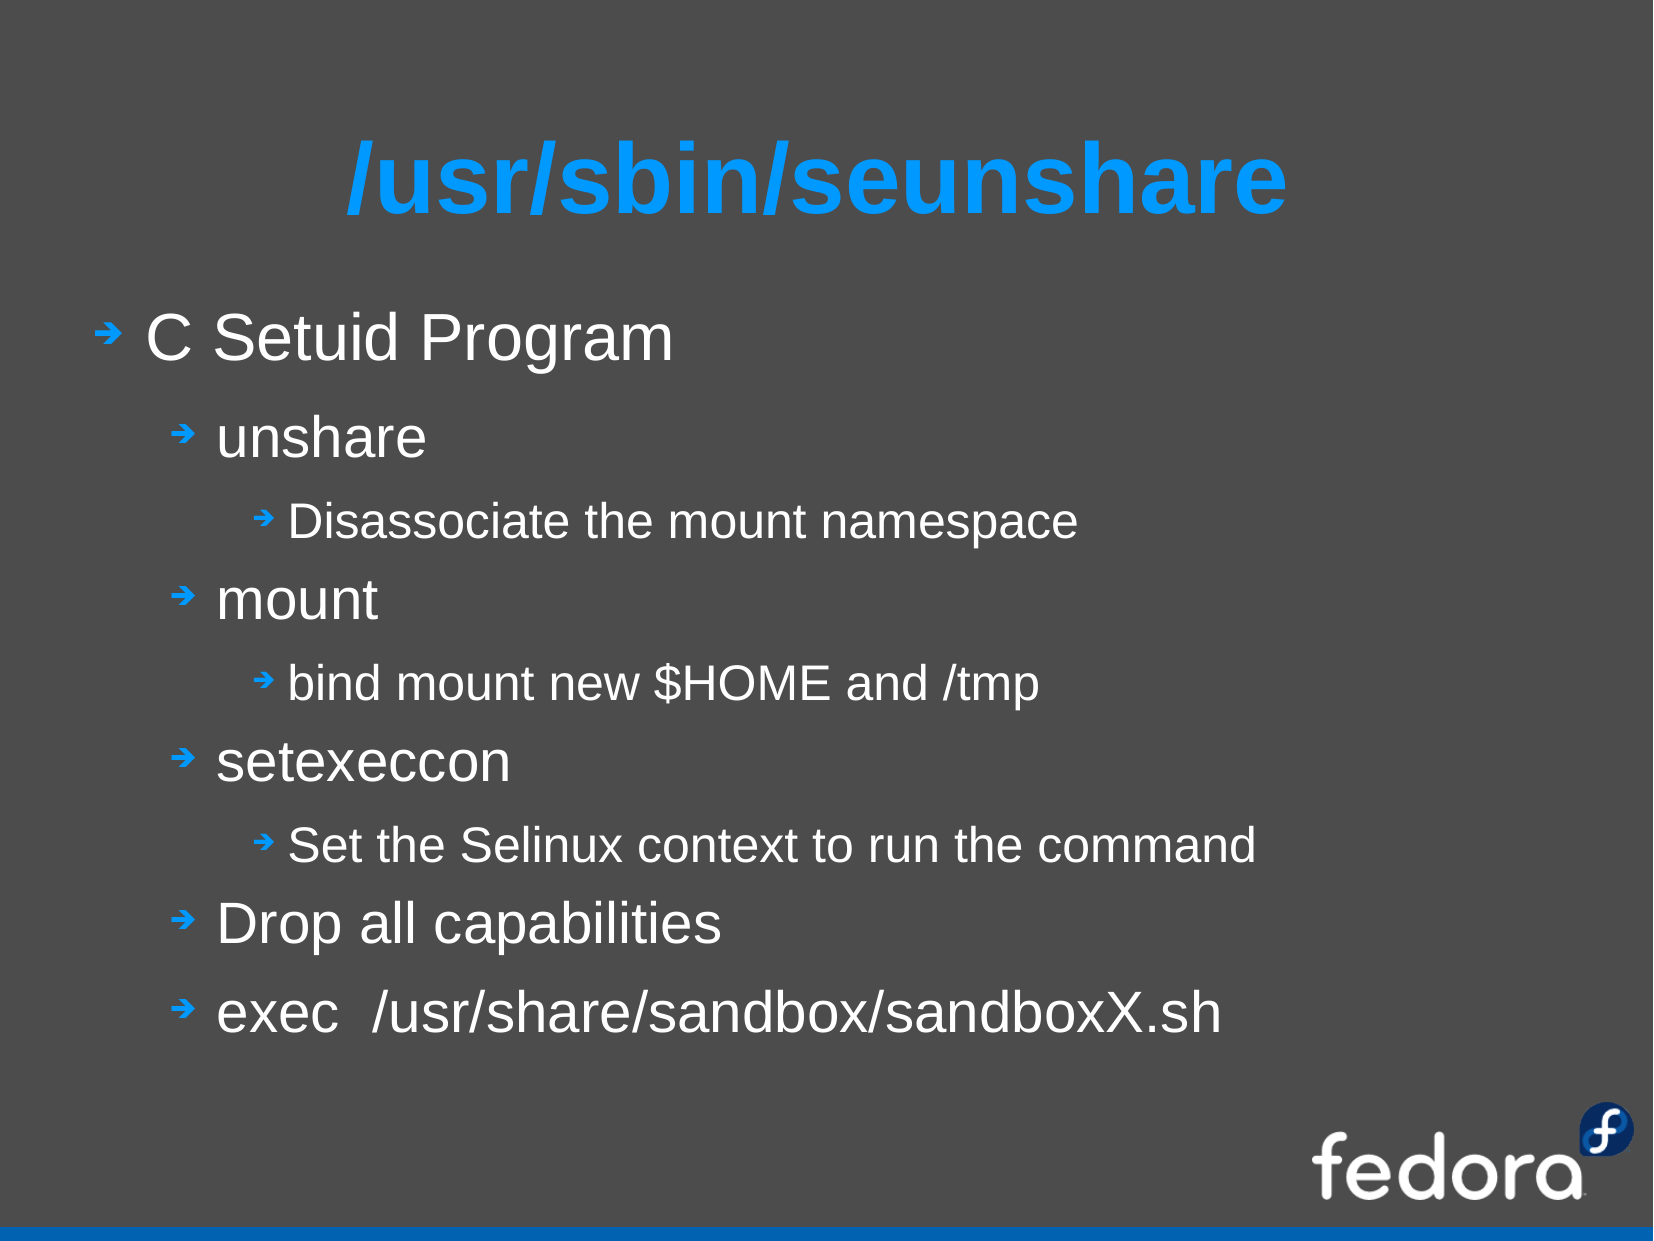

# /usr/sbin/seunshare
C Setuid Program
unshare
Disassociate the mount namespace
mount
bind mount new $HOME and /tmp
setexeccon
Set the Selinux context to run the command
Drop all capabilities
exec /usr/share/sandbox/sandboxX.sh